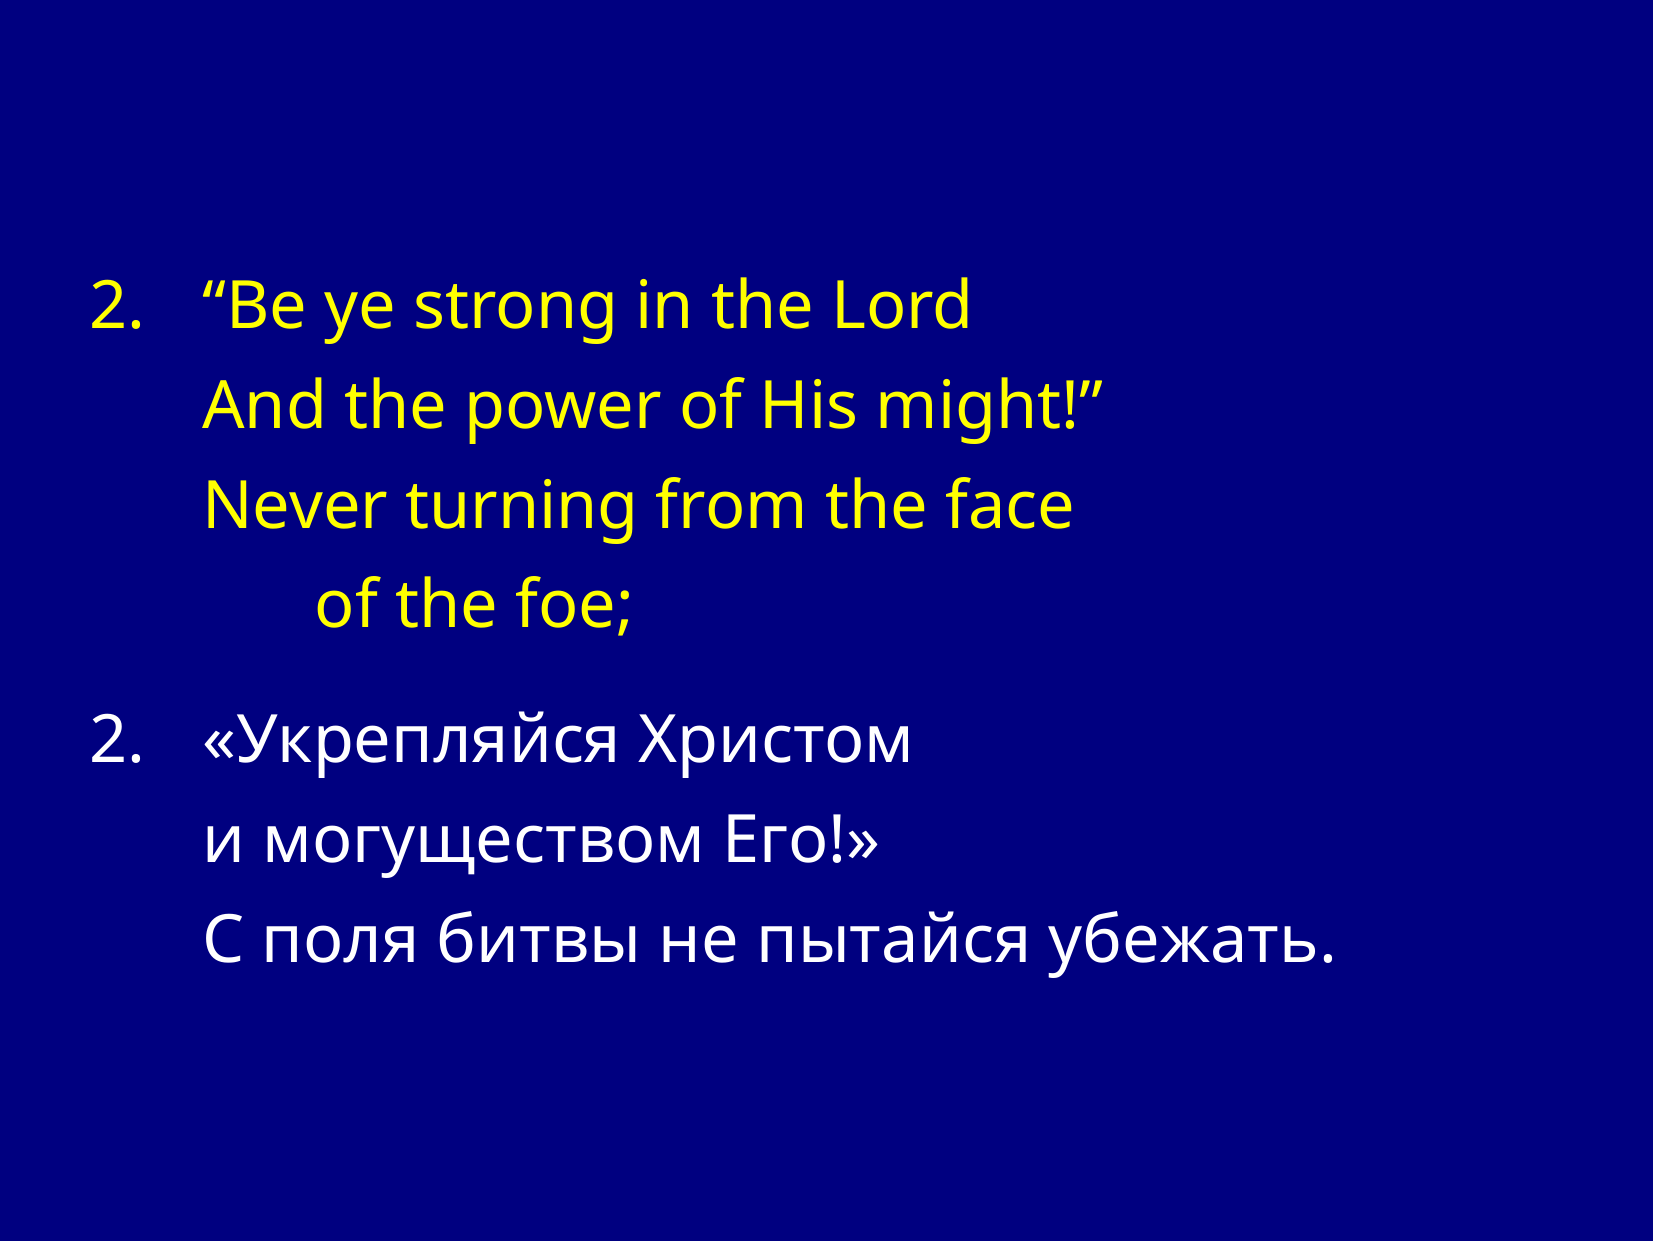

2.	“Be ye strong in the Lord
	And the power of His might!”
	Never turning from the face
		of the foe;
2.	«Укрепляйся Христом
	и могуществом Его!»
	С поля битвы не пытайся убежать.